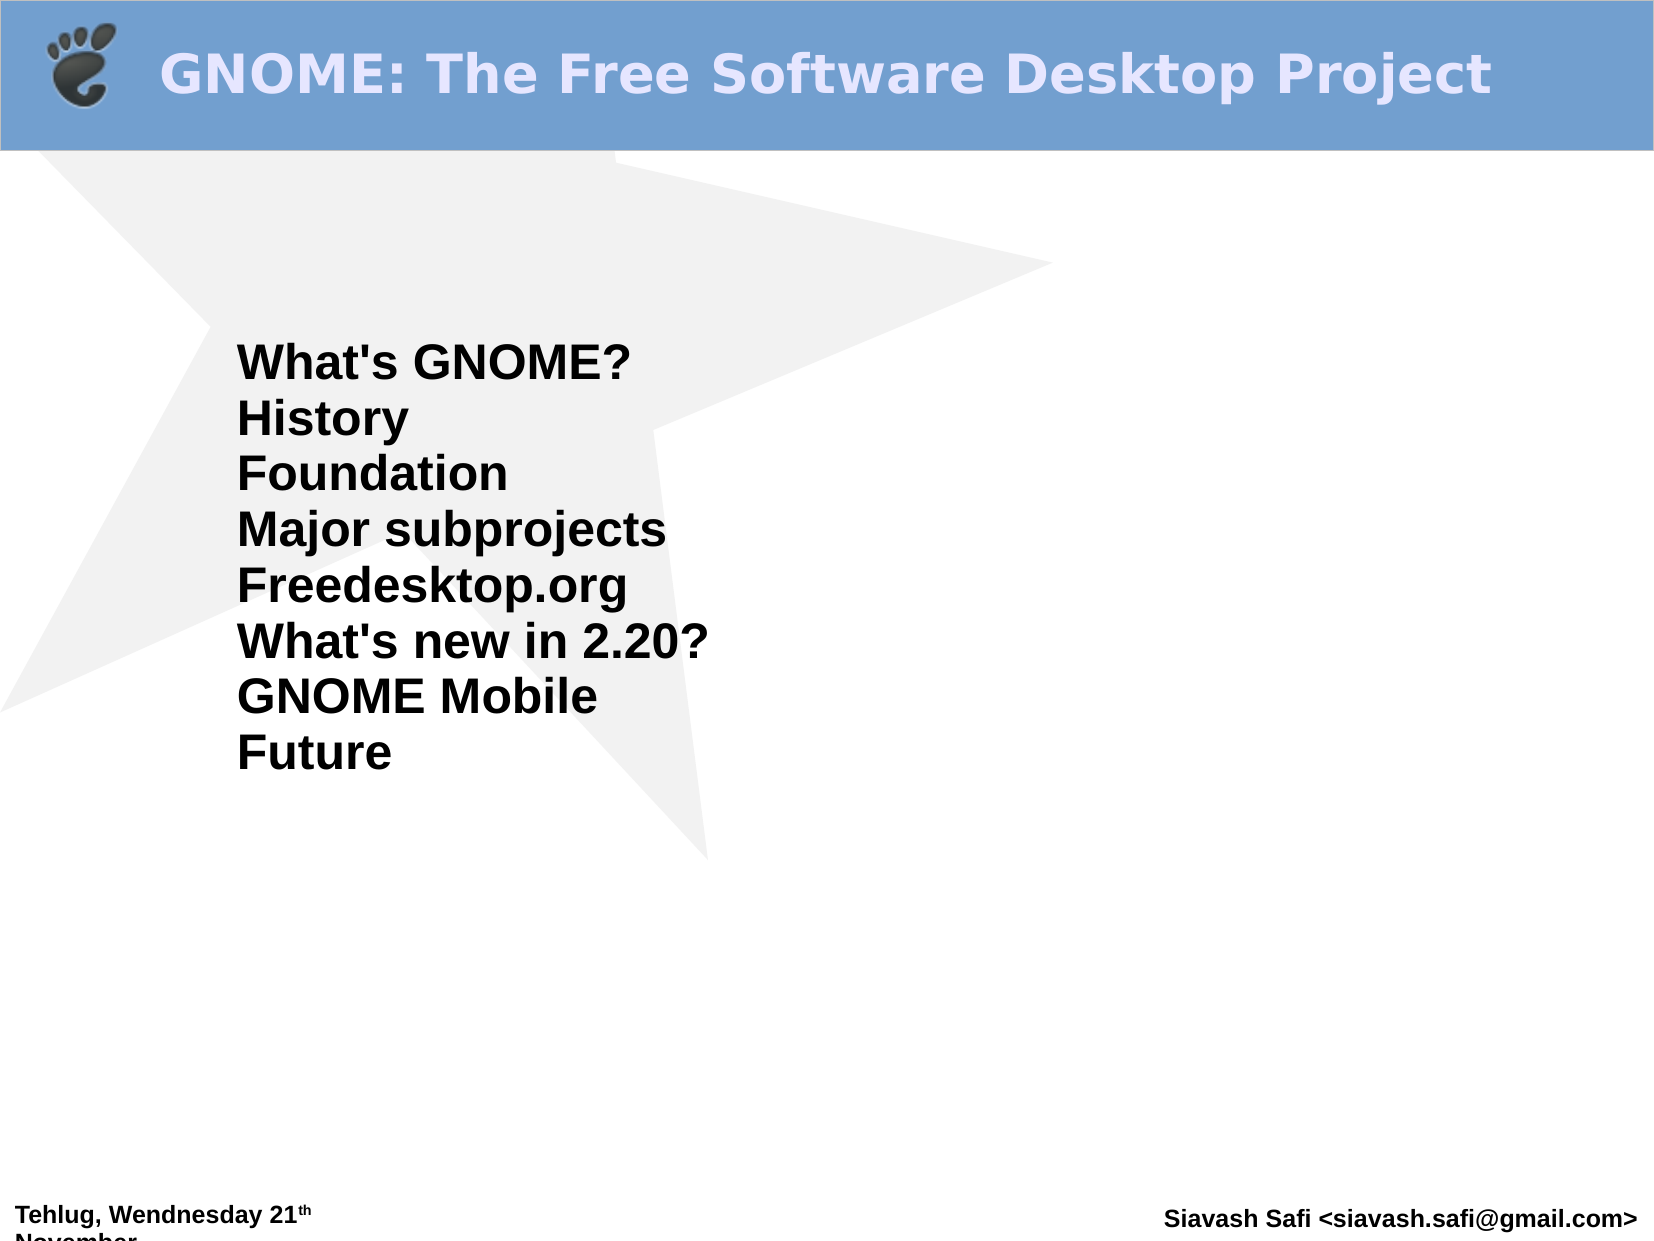

GNOME: The Free Software Desktop Project
 What's GNOME?
 History
 Foundation
 Major subprojects
 Freedesktop.org
 What's new in 2.20?
 GNOME Mobile
 Future
Tehlug, Wendnesday 21th November
Siavash Safi <siavash.safi@gmail.com>